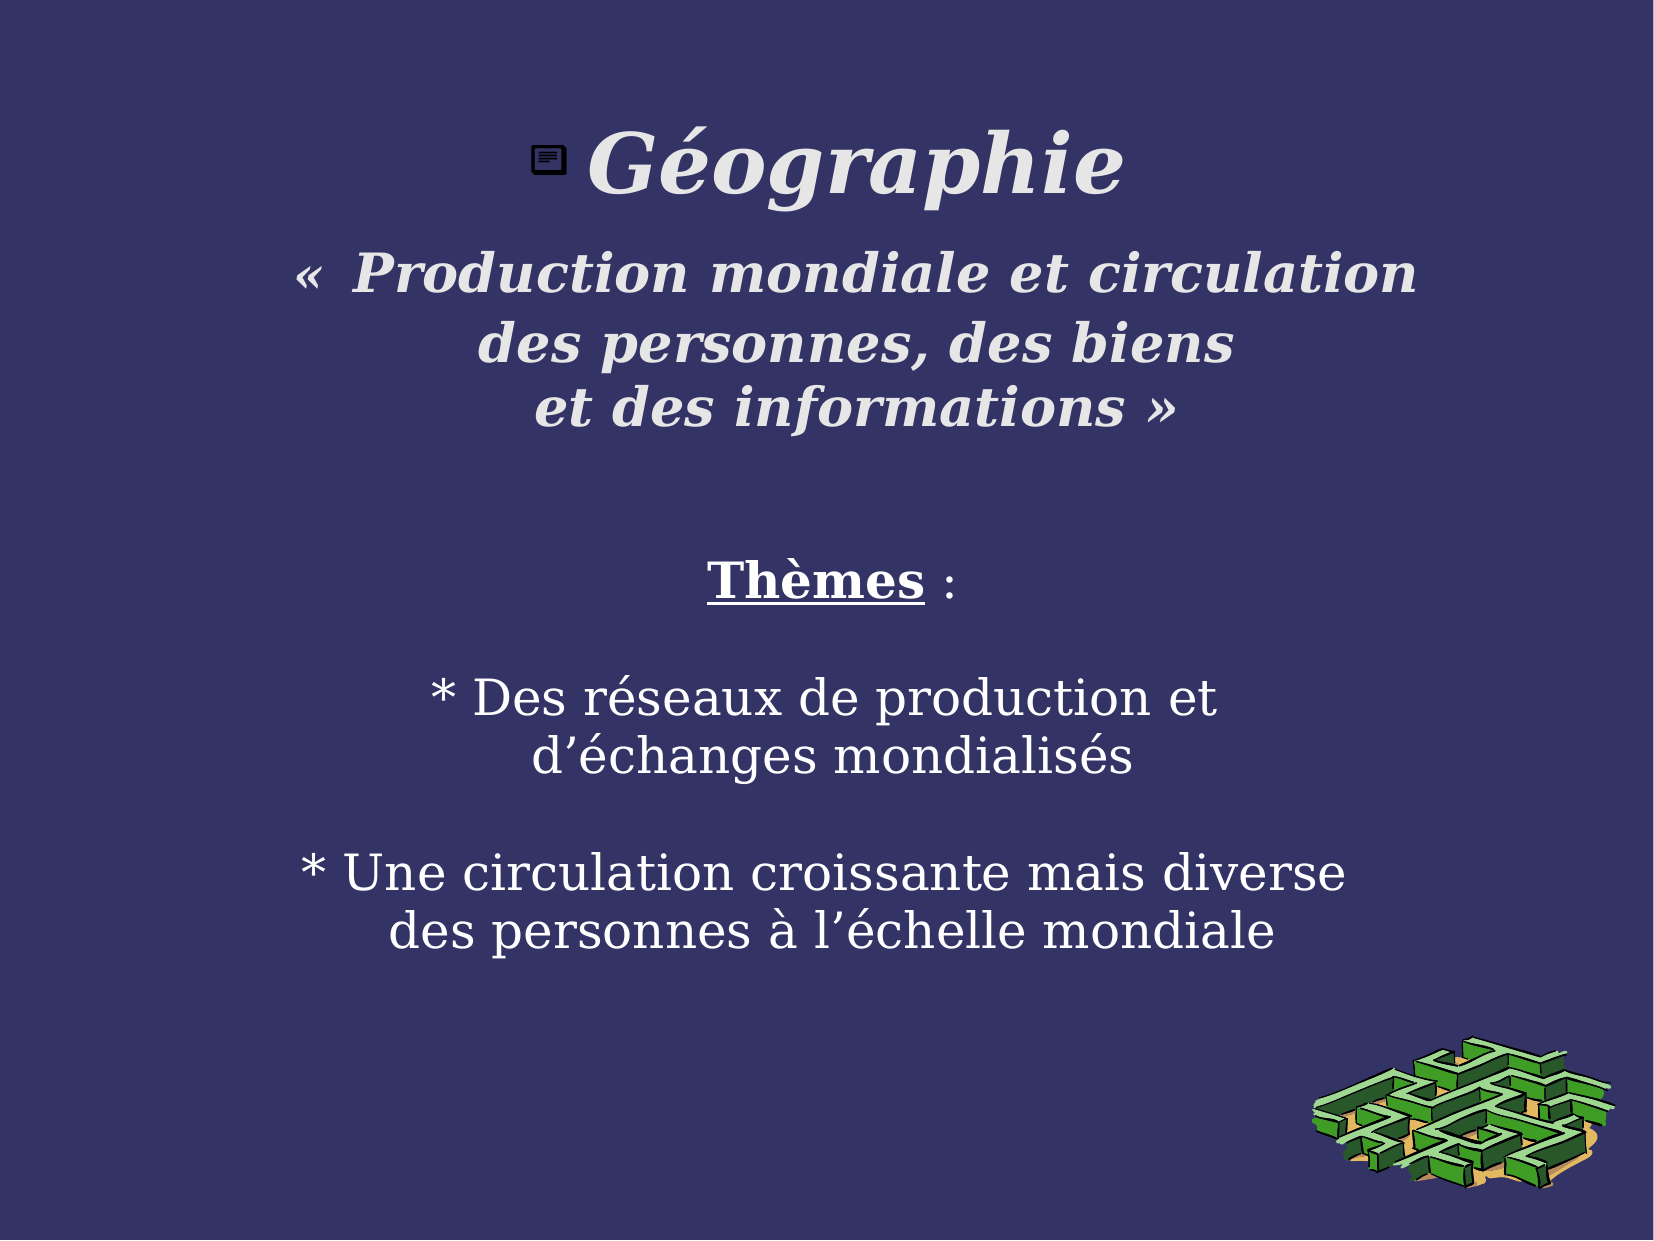

# Géographie « Production mondiale et circulation des personnes, des biens et des informations »
Thèmes :
* Des réseaux de production et
d’échanges mondialisés
* Une circulation croissante mais diverse
des personnes à l’échelle mondiale